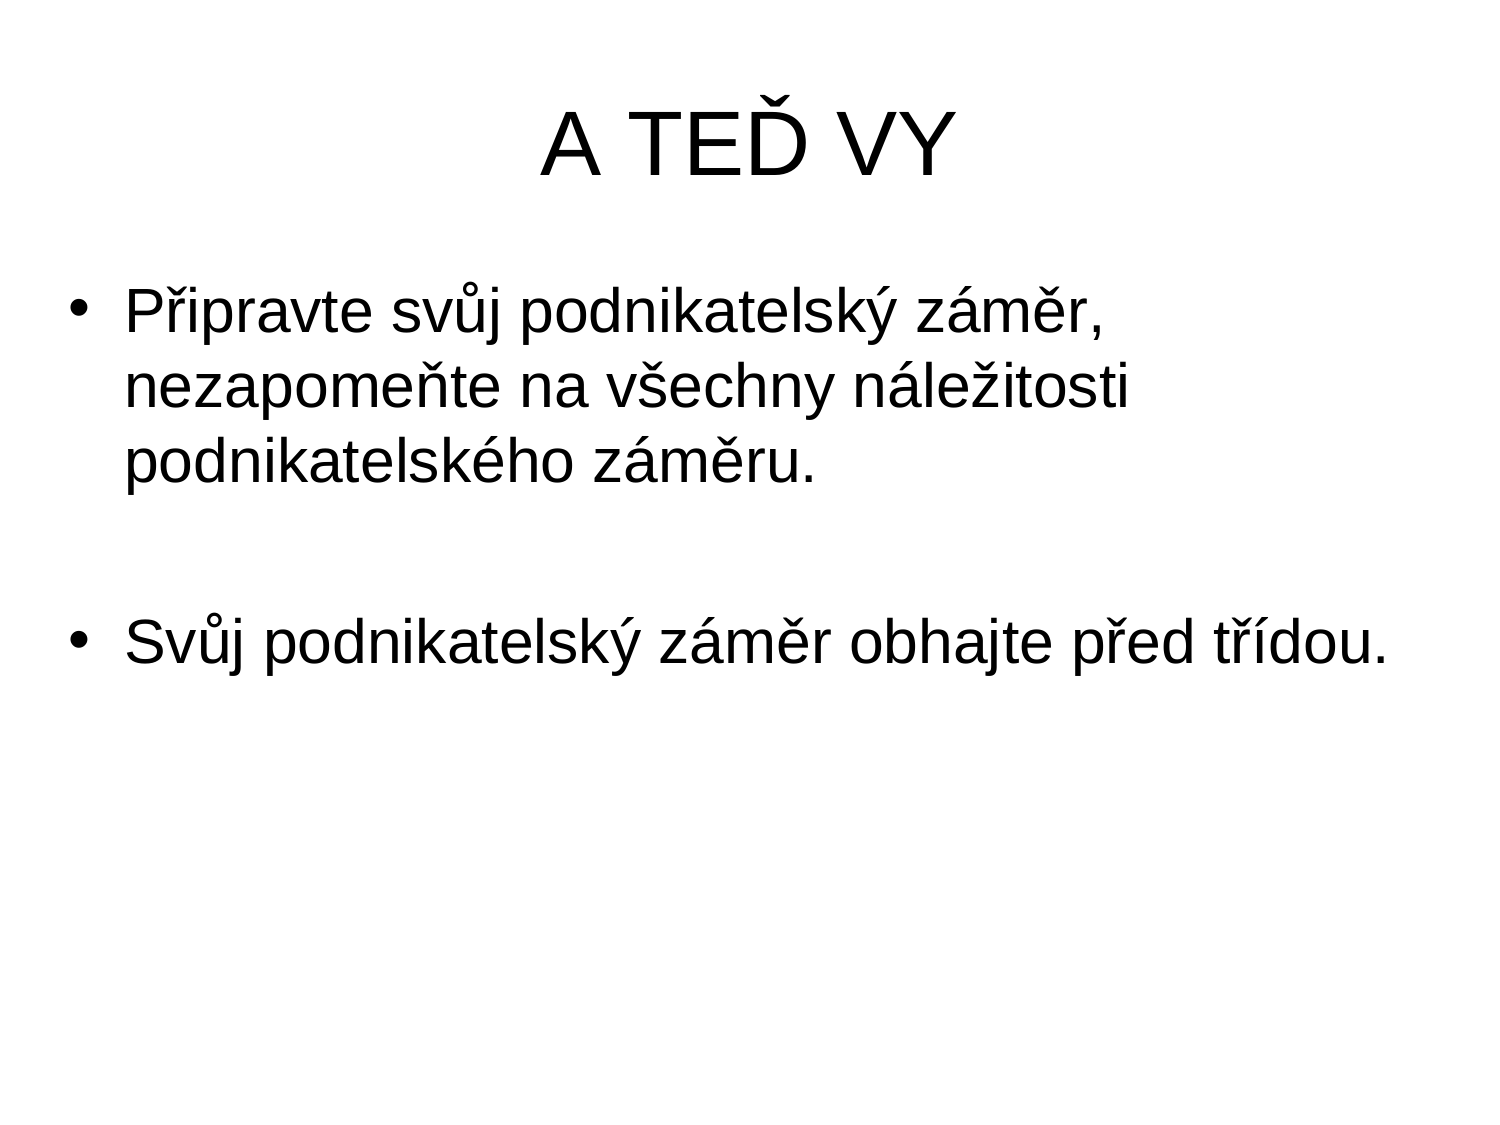

# A TEĎ VY
Připravte svůj podnikatelský záměr, nezapomeňte na všechny náležitosti podnikatelského záměru.
Svůj podnikatelský záměr obhajte před třídou.